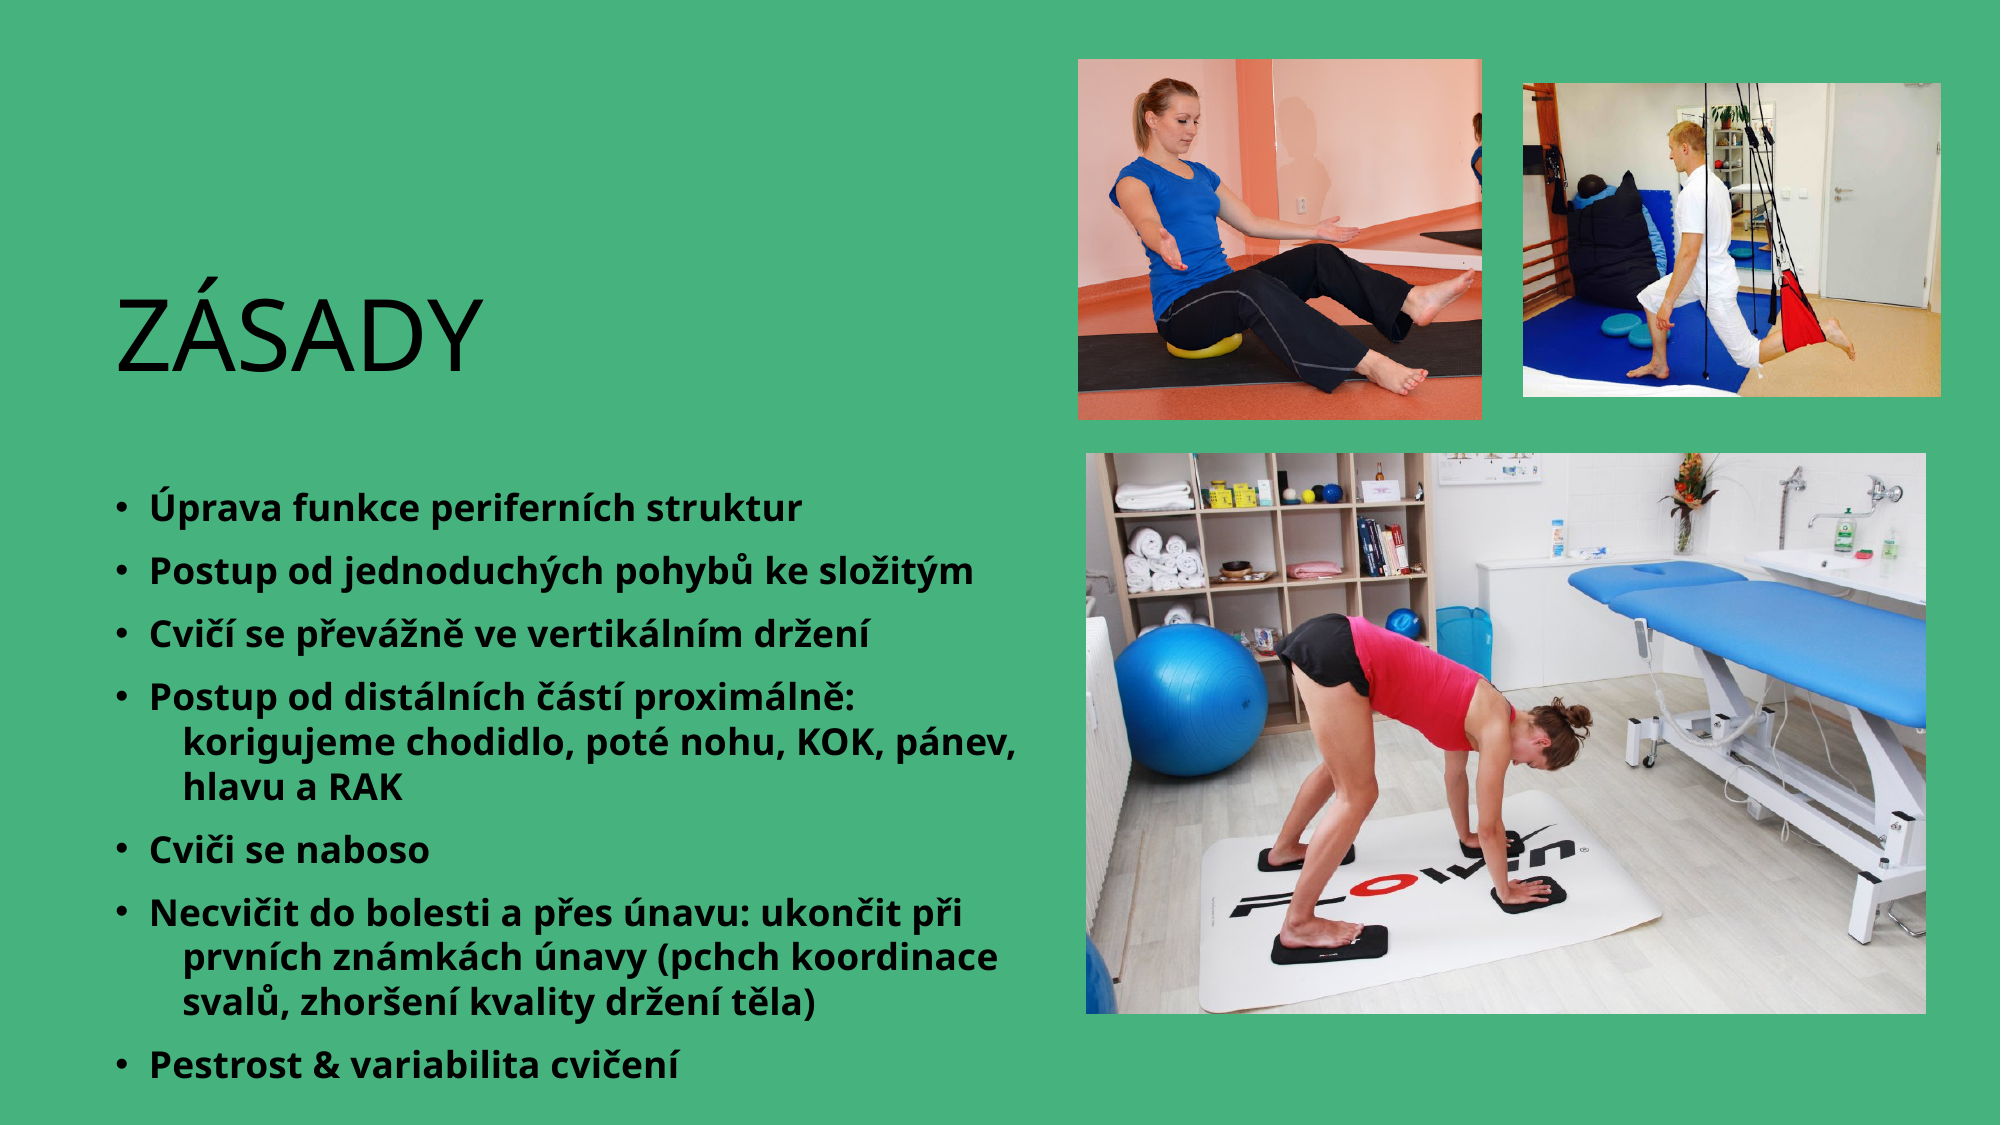

# ZÁSADY
Úprava funkce periferních struktur
Postup od jednoduchých pohybů ke složitým
Cvičí se převážně ve vertikálním držení
Postup od distálních částí proximálně: korigujeme chodidlo, poté nohu, KOK, pánev, hlavu a RAK
Cviči se naboso
Necvičit do bolesti a přes únavu: ukončit při prvních známkách únavy (pchch koordinace svalů, zhoršení kvality držení těla)
Pestrost & variabilita cvičení